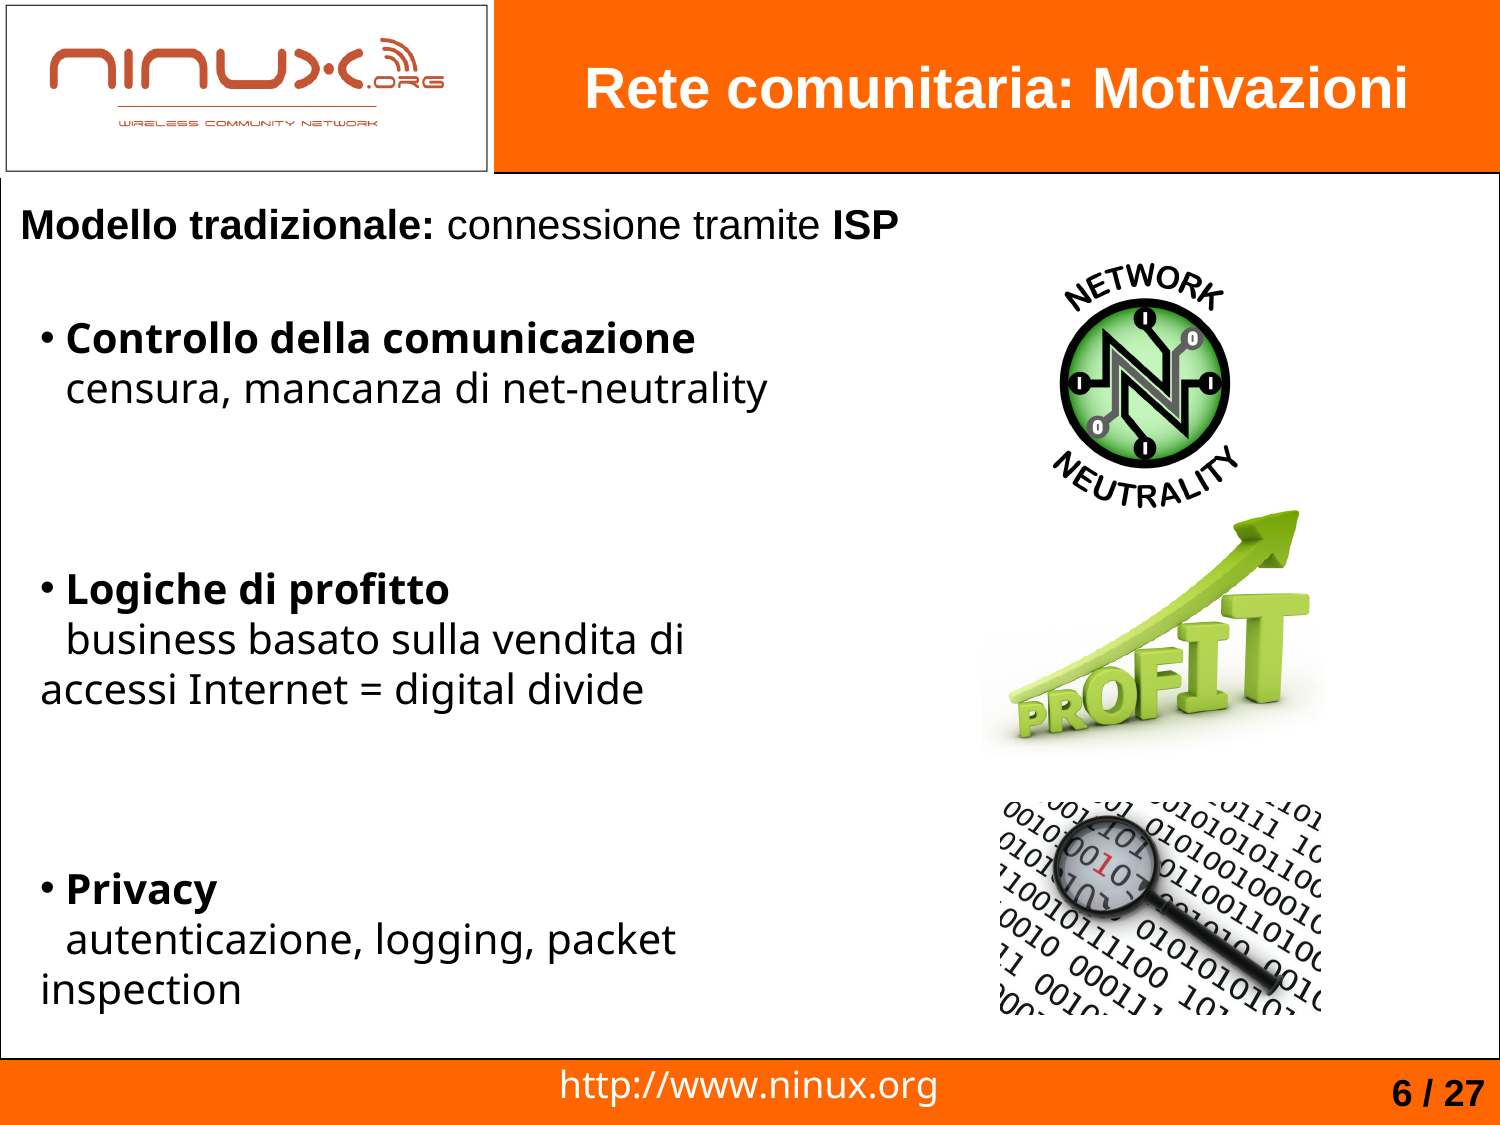

# Rete comunitaria: Motivazioni
Modello tradizionale: connessione tramite ISP
 Controllo della comunicazione
 censura, mancanza di net-neutrality
 Logiche di profitto
 business basato sulla vendita di accessi Internet = digital divide
 Privacy
 autenticazione, logging, packet inspection
http://www.ninux.org